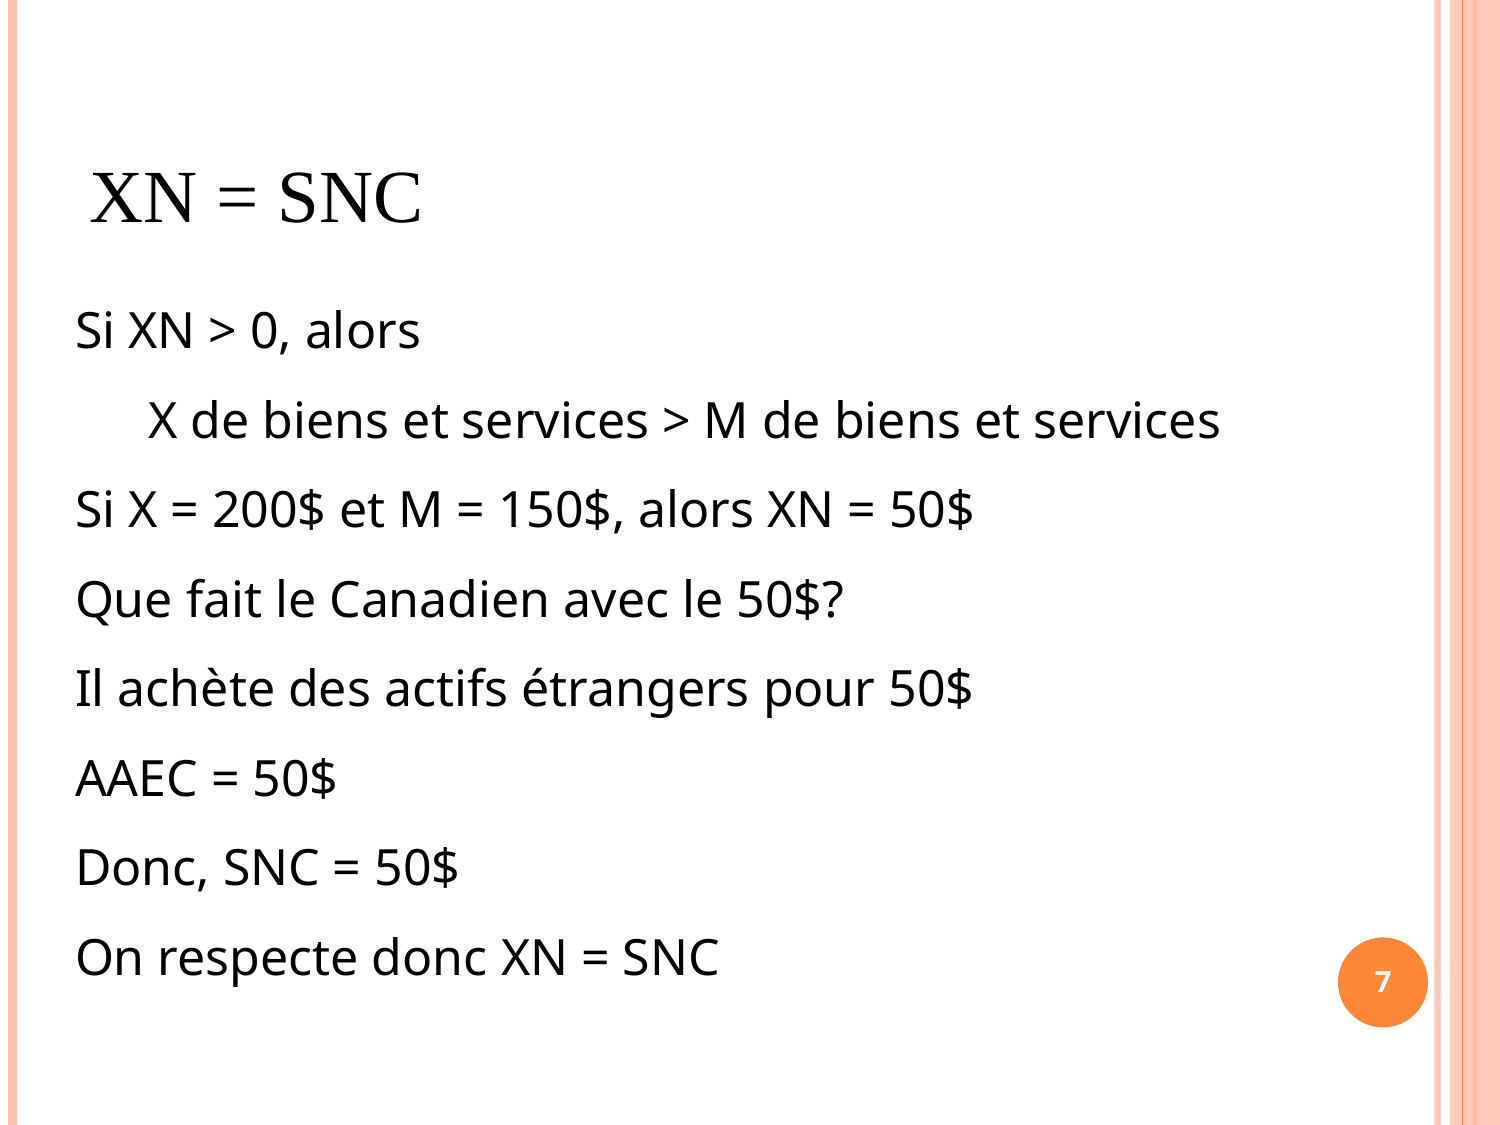

XN = SNC
# Si XN > 0, alors
	X de biens et services > M de biens et services
Si X = 200$ et M = 150$, alors XN = 50$
Que fait le Canadien avec le 50$?
Il achète des actifs étrangers pour 50$
AAEC = 50$
Donc, SNC = 50$
On respecte donc XN = SNC